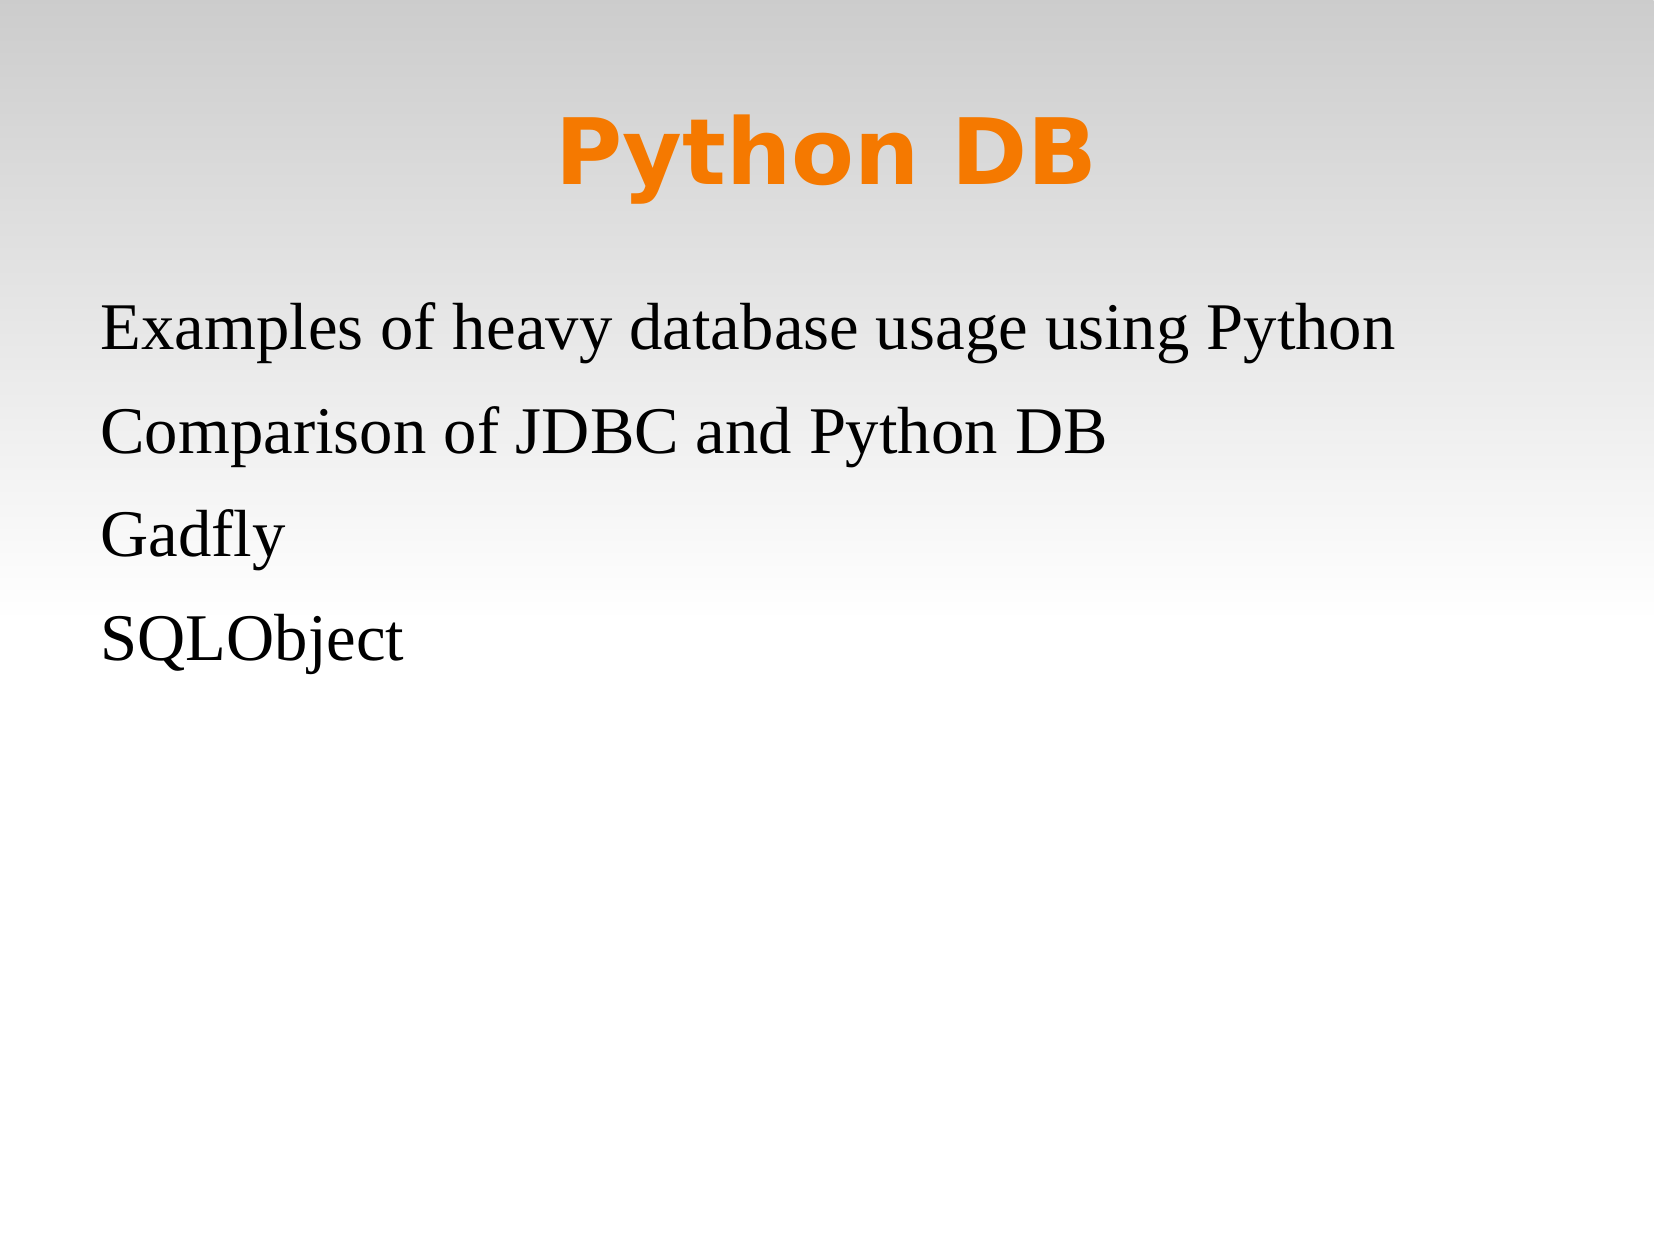

# Python DB
Examples of heavy database usage using Python
Comparison of JDBC and Python DB
Gadfly
SQLObject